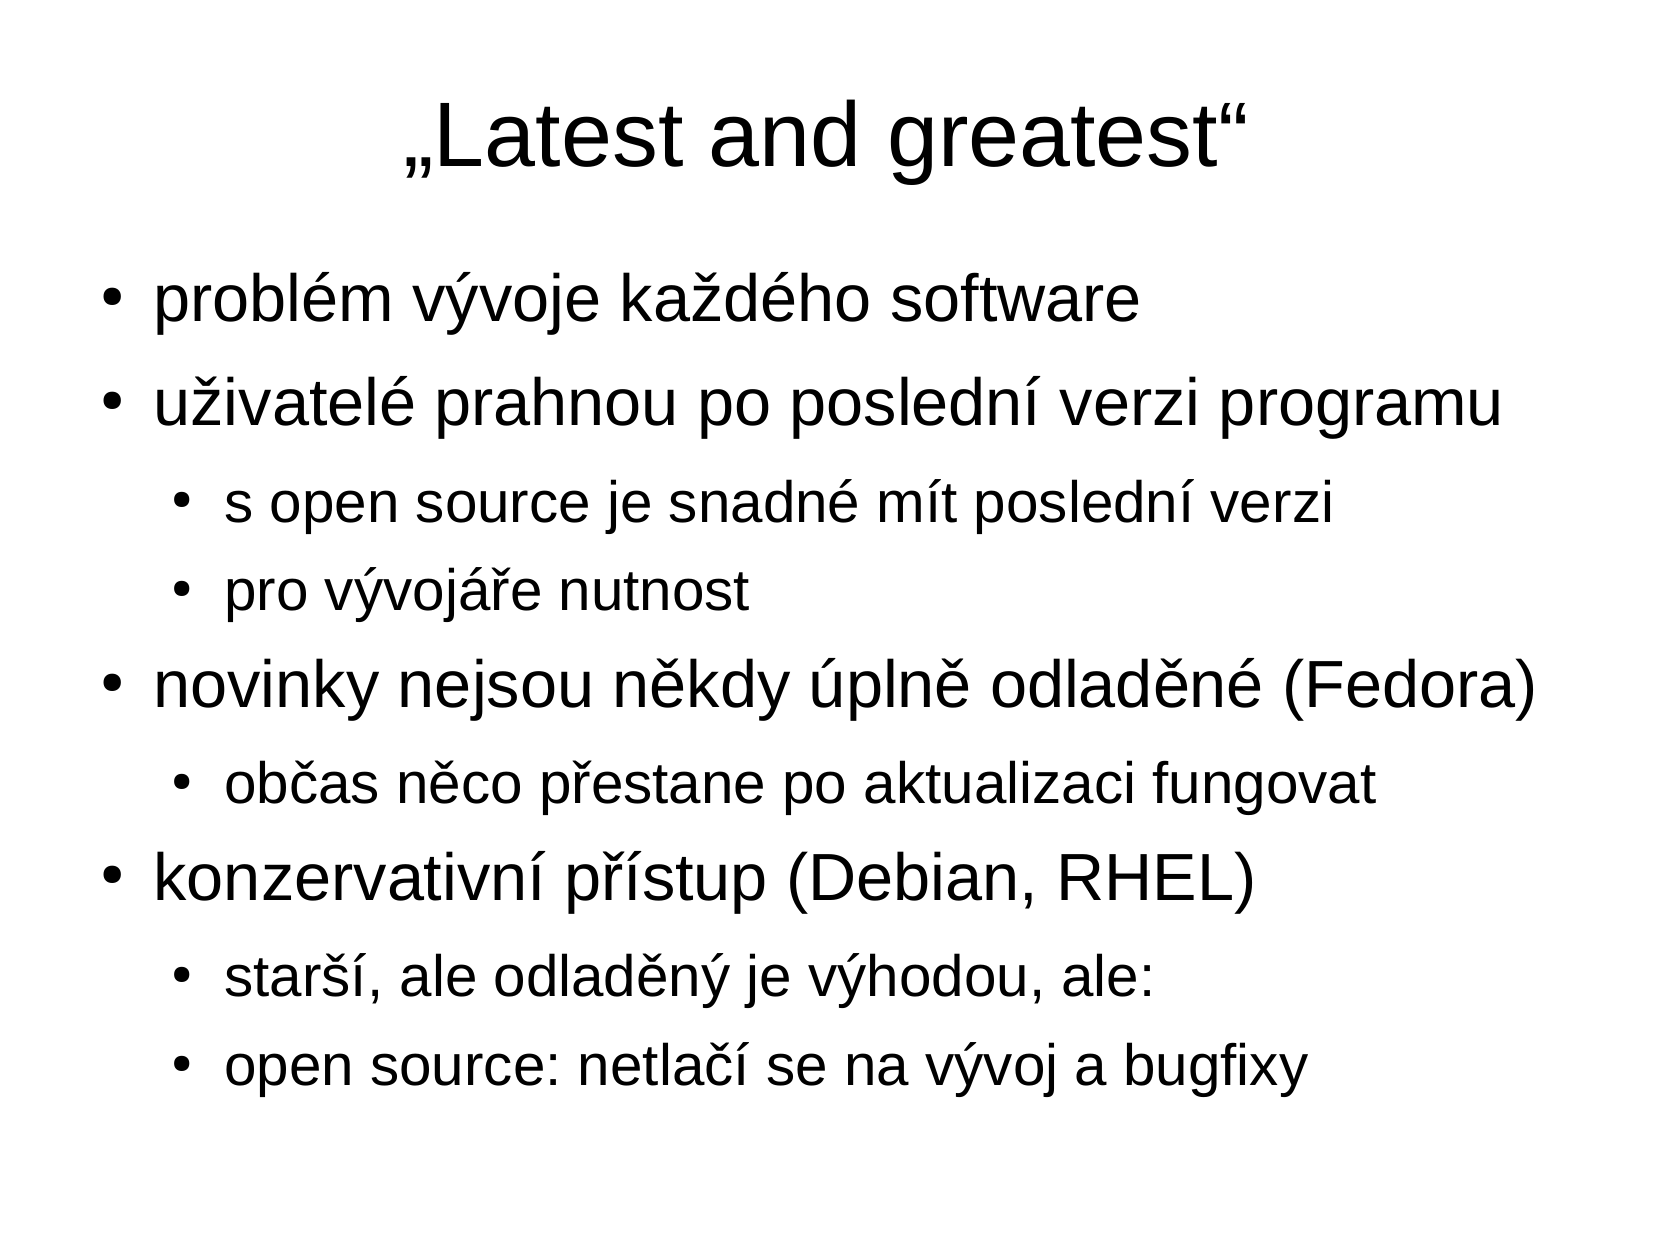

# „Latest and greatest“
problém vývoje každého software
uživatelé prahnou po poslední verzi programu
s open source je snadné mít poslední verzi
pro vývojáře nutnost
novinky nejsou někdy úplně odladěné (Fedora)
občas něco přestane po aktualizaci fungovat
konzervativní přístup (Debian, RHEL)
starší, ale odladěný je výhodou, ale:
open source: netlačí se na vývoj a bugfixy